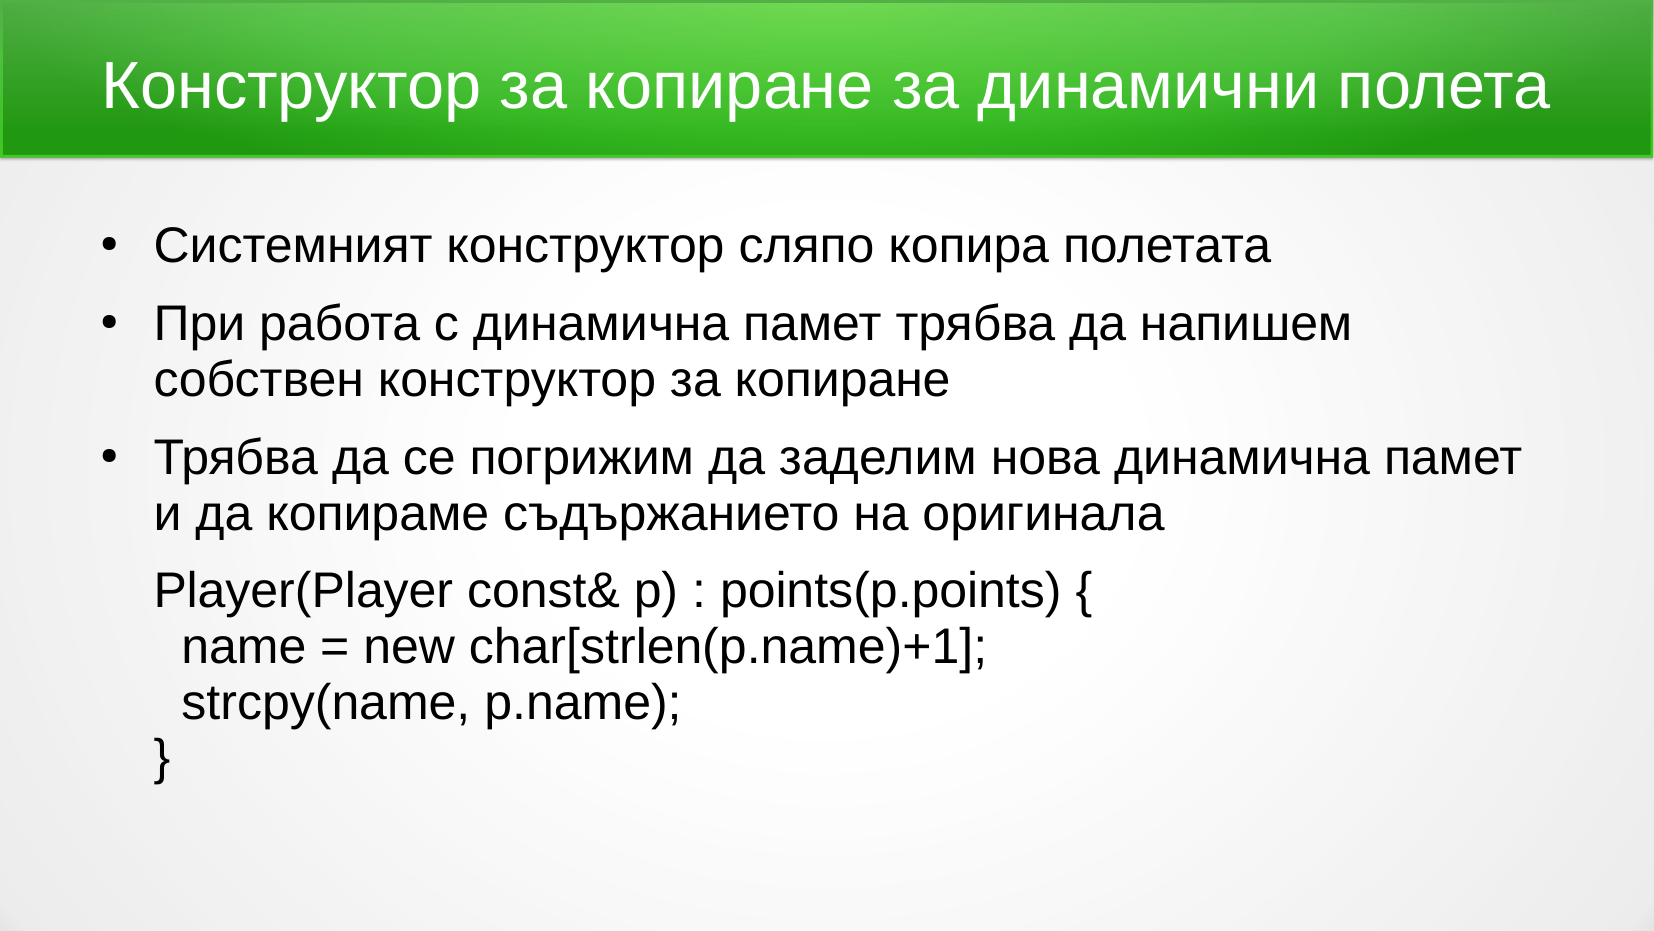

# Конструктор за копиране за динамични полета
Системният конструктор сляпо копира полетата
При работа с динамична памет трябва да напишем собствен конструктор за копиране
Трябва да се погрижим да заделим нова динамична памет и да копираме съдържанието на оригинала
Player(Player const& p) : points(p.points) {
 name = new char[strlen(p.name)+1];
 strcpy(name, p.name);
}